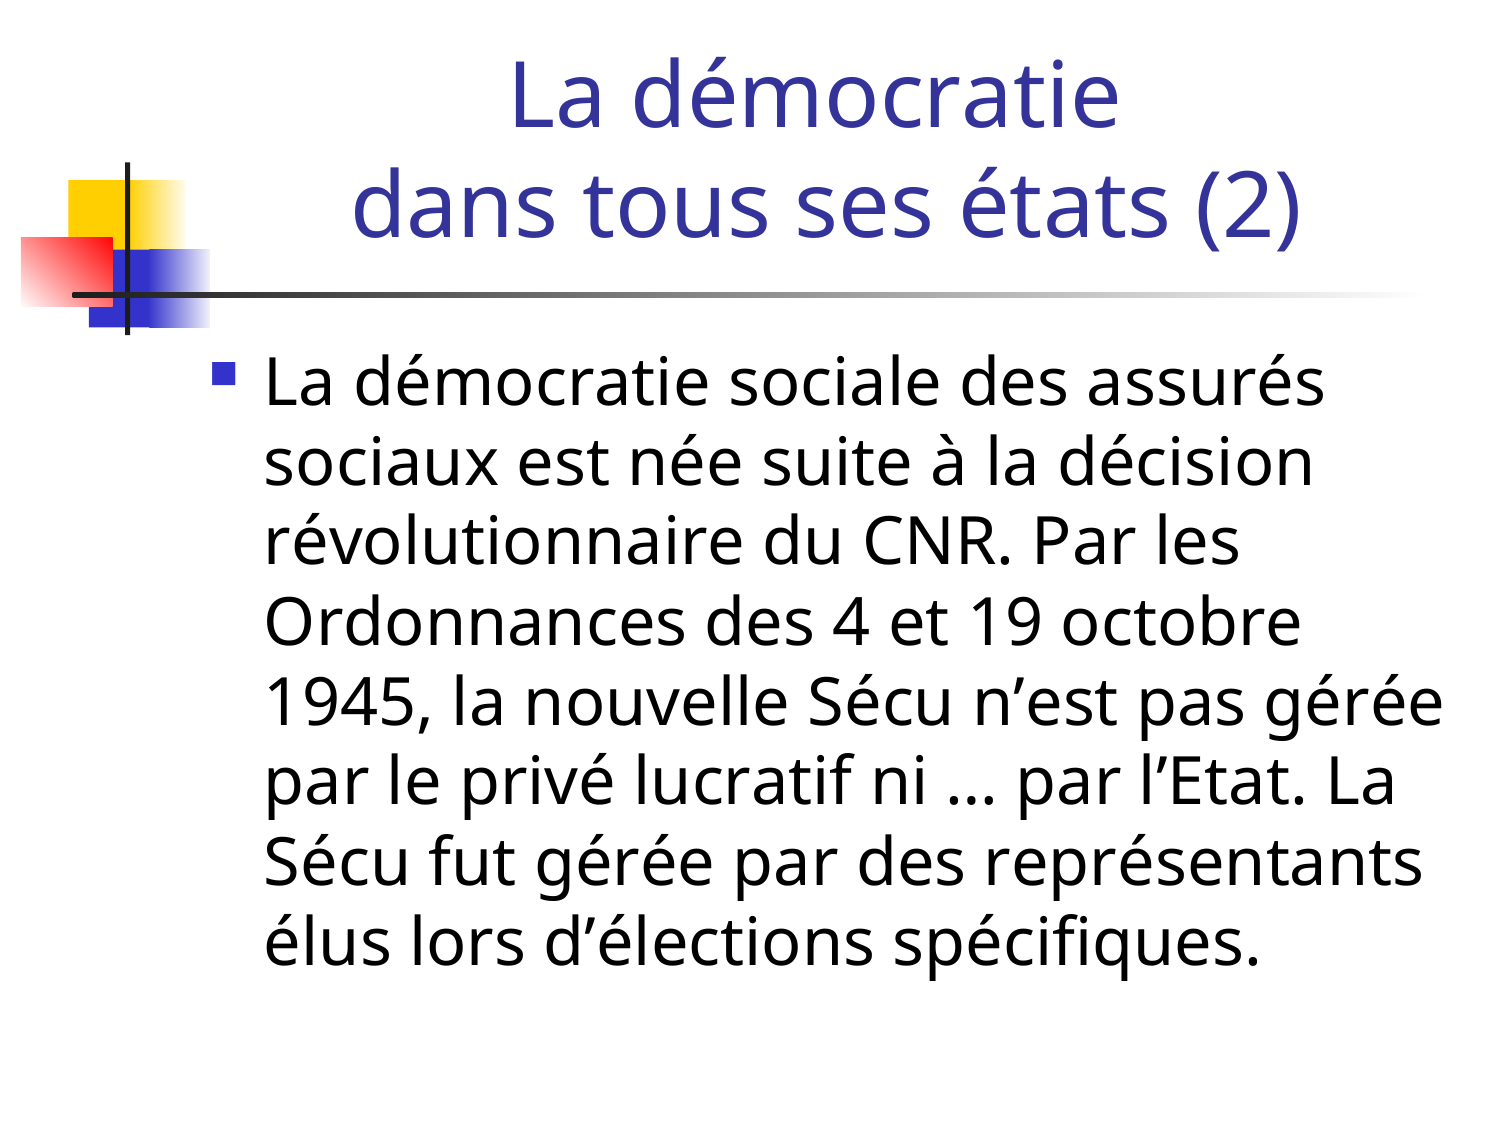

La démocratie
dans tous ses états (2)
La démocratie sociale des assurés sociaux est née suite à la décision révolutionnaire du CNR. Par les Ordonnances des 4 et 19 octobre 1945, la nouvelle Sécu n’est pas gérée par le privé lucratif ni … par l’Etat. La Sécu fut gérée par des représentants élus lors d’élections spécifiques.